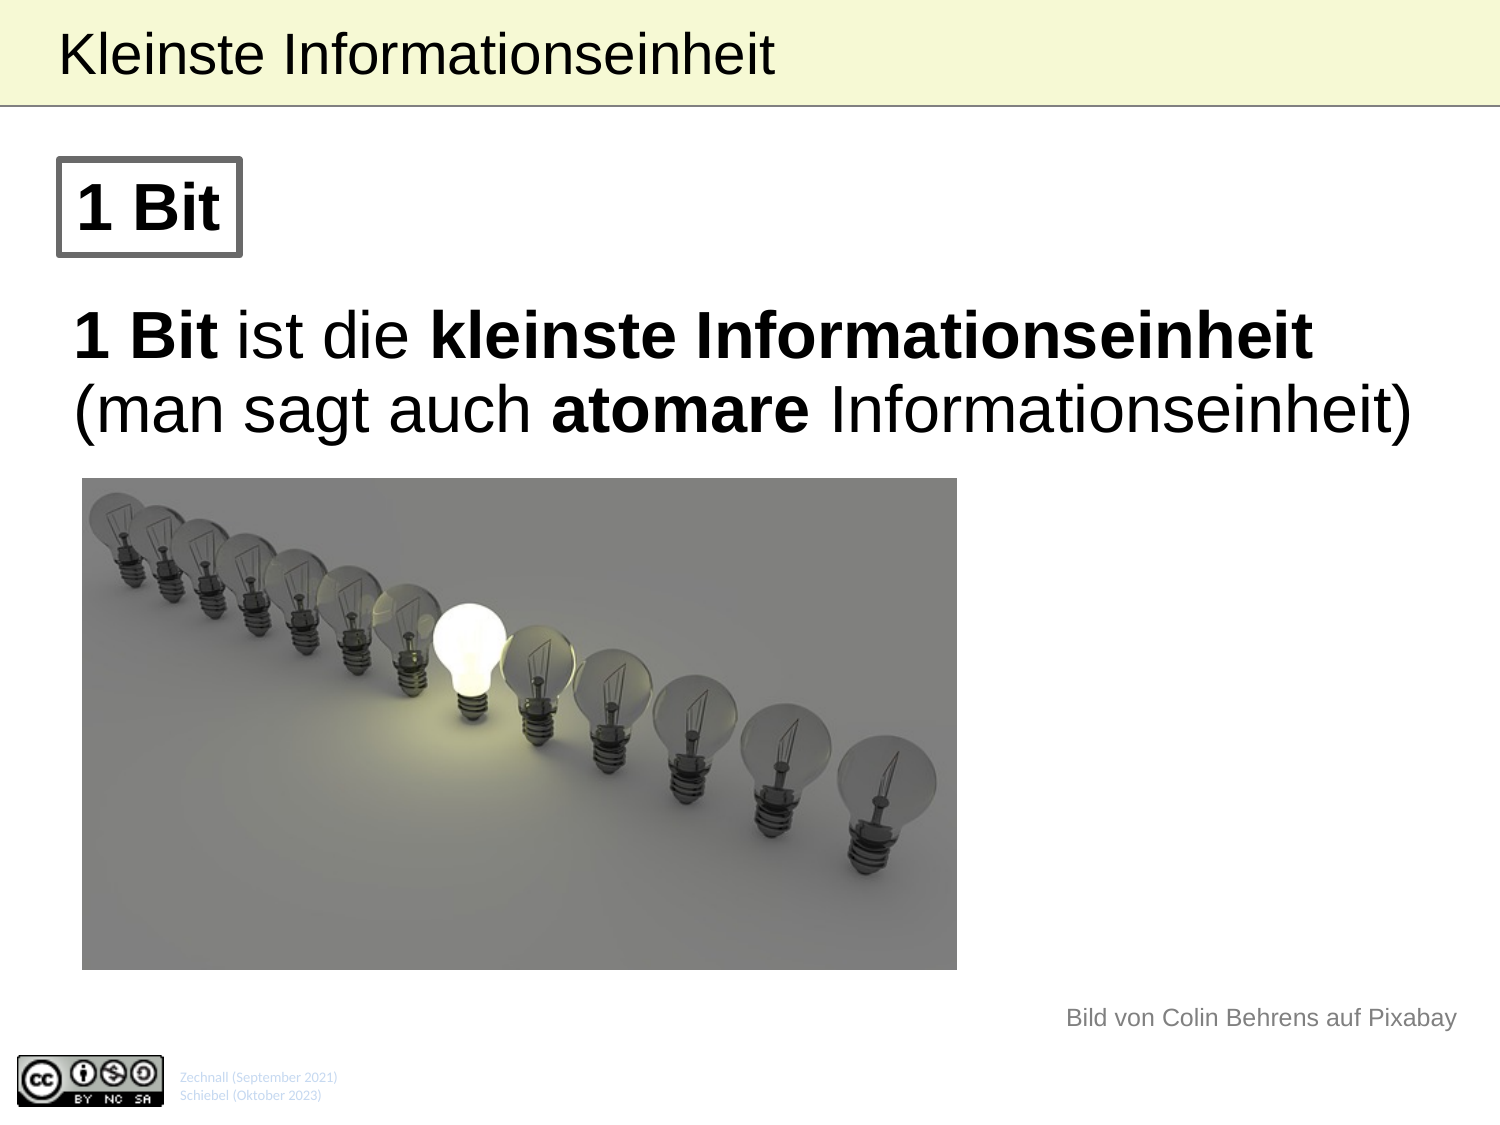

# Kleinste Informationseinheit
1 Bit
1 Bit ist die kleinste Informationseinheit
(man sagt auch atomare Informationseinheit)
Bild von Colin Behrens auf Pixabay